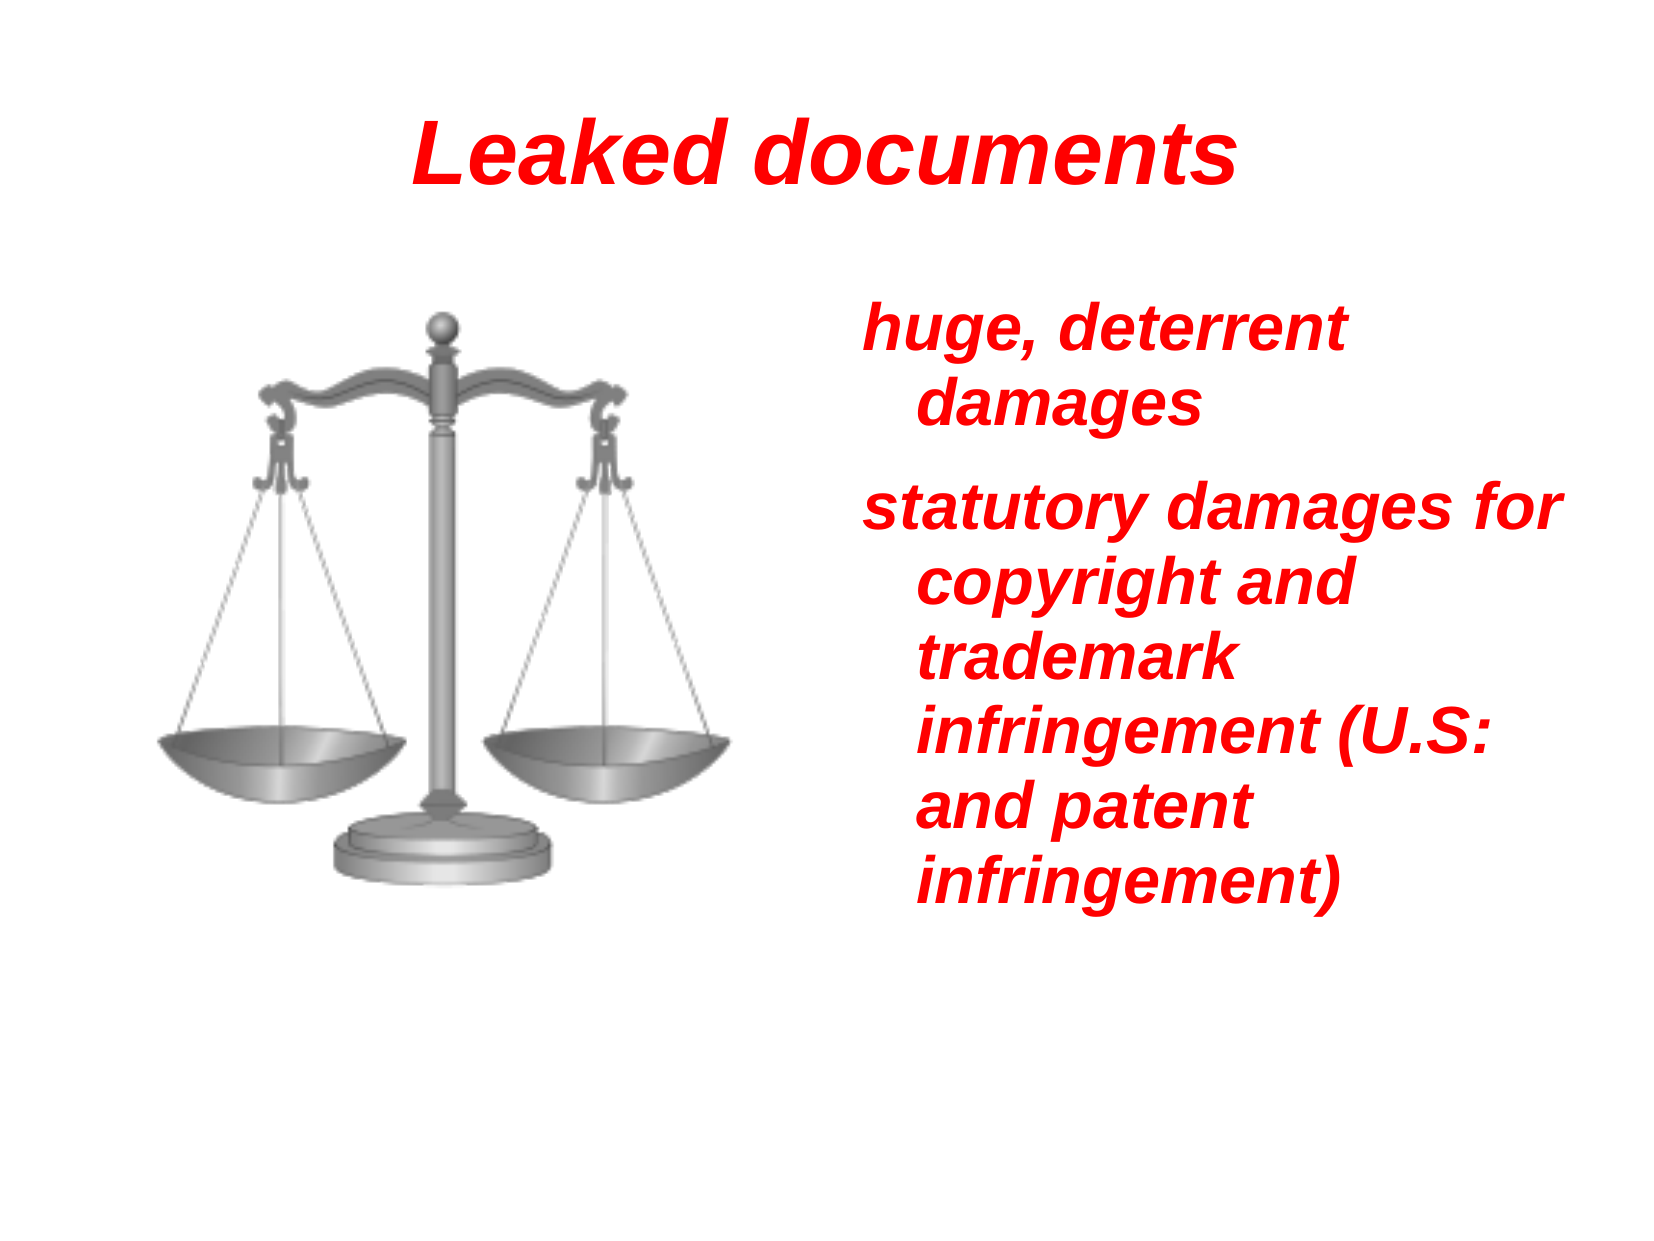

# Leaked documents
huge, deterrent damages
statutory damages for copyright and trademark infringement (U.S: and patent infringement)